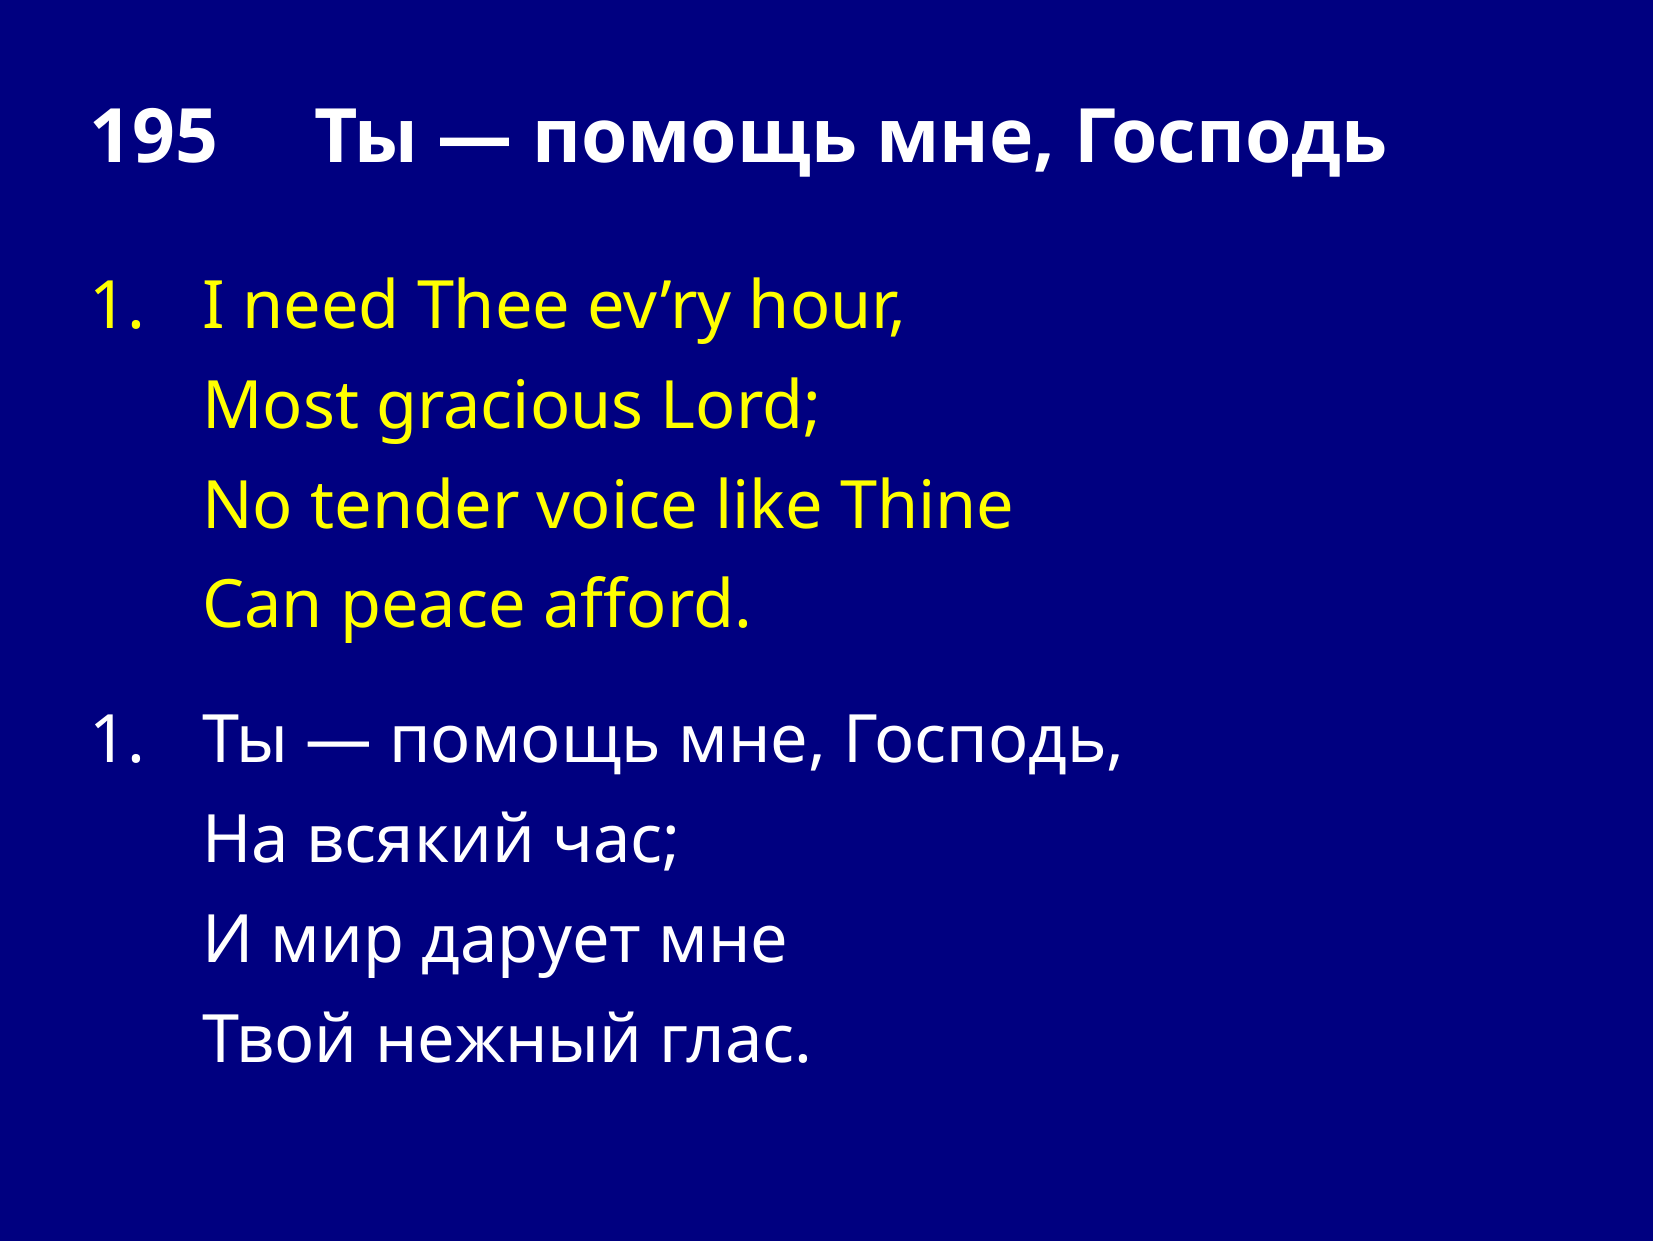

195	Ты — помощь мне, Господь
1.	I need Thee ev’ry hour,
	Most gracious Lord;
	No tender voice like Thine
	Can peace afford.
1.	Ты — помощь мне, Господь,
	На всякий час;
	И мир дарует мне
	Твой нежный глас.